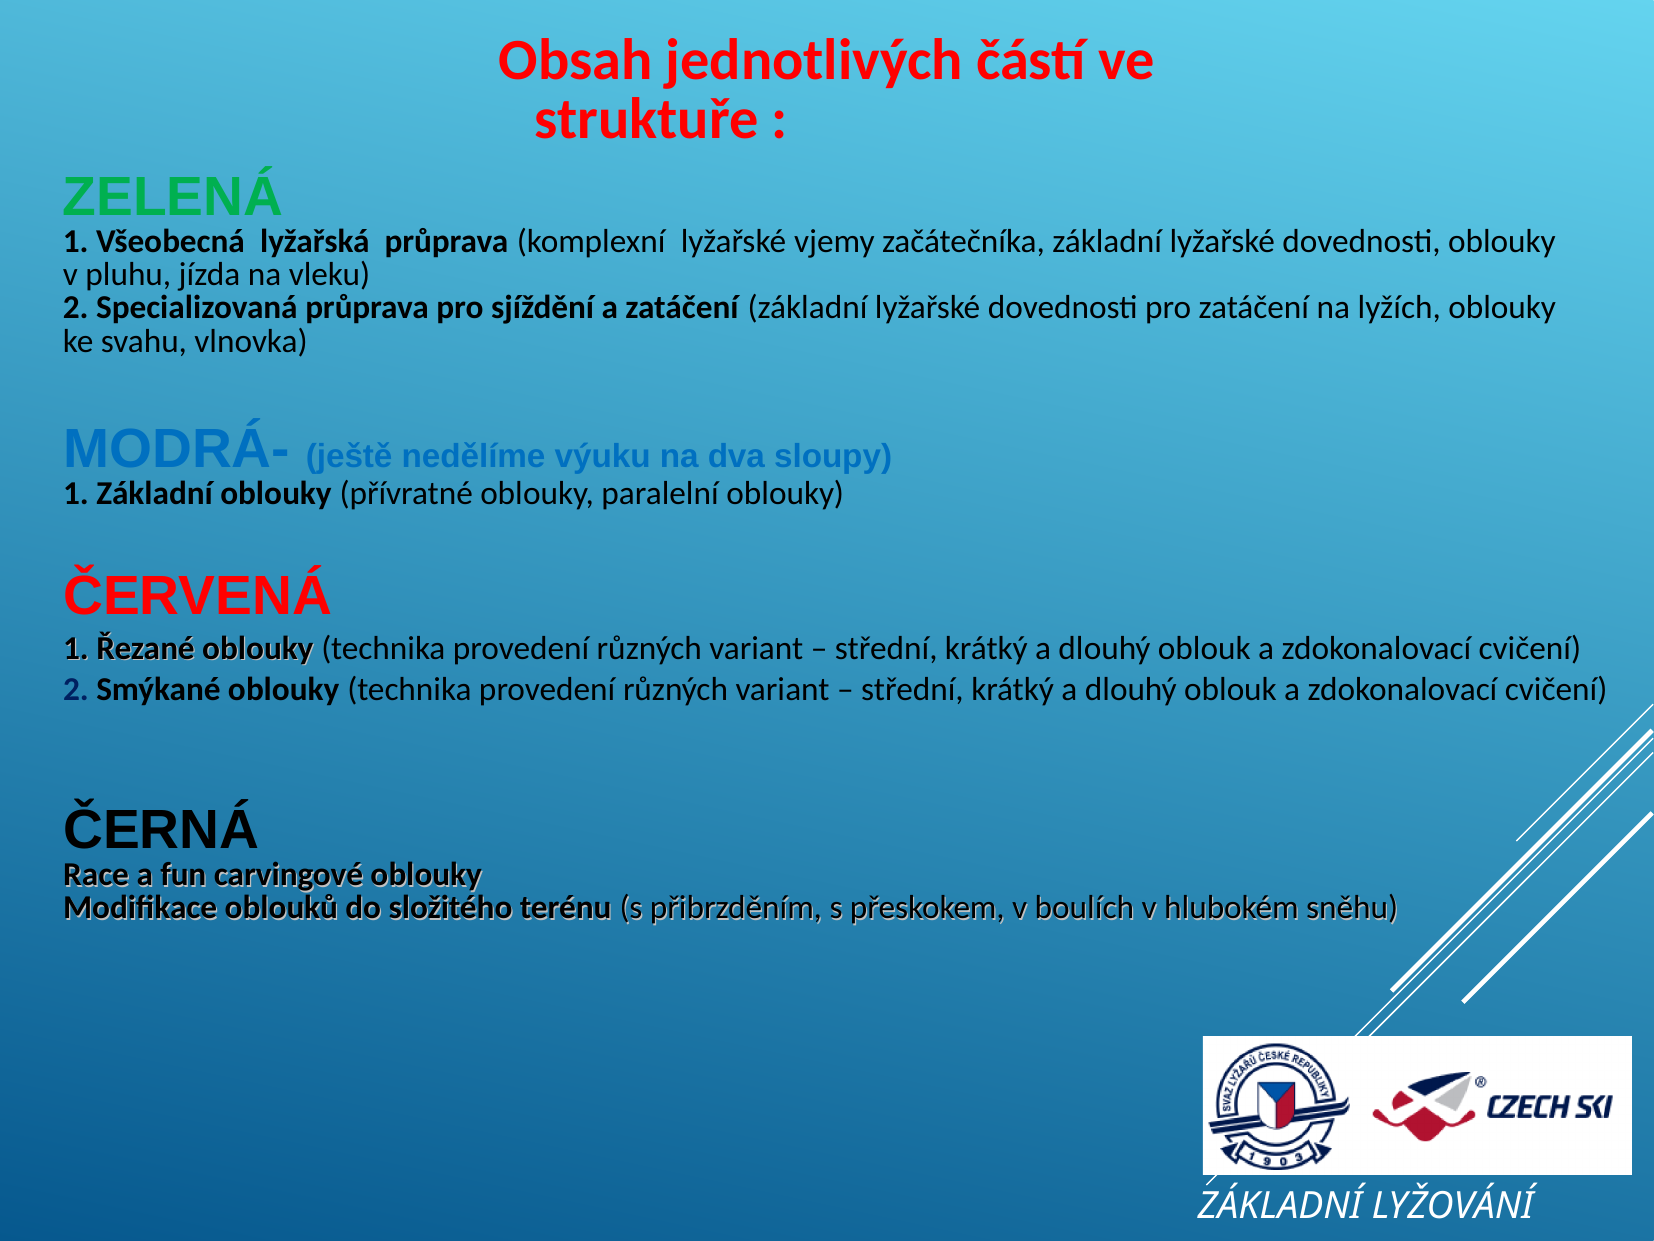

Obsah jednotlivých částí ve struktuře :
ZELENÁ
1. Všeobecná lyžařská průprava (komplexní lyžařské vjemy začátečníka, základní lyžařské dovednosti, oblouky v pluhu, jízda na vleku)
2. Specializovaná průprava pro sjíždění a zatáčení (základní lyžařské dovednosti pro zatáčení na lyžích, oblouky ke svahu, vlnovka)
MODRÁ- (ještě nedělíme výuku na dva sloupy)
1. Základní oblouky (přívratné oblouky, paralelní oblouky)
ČERVENÁ
1. Řezané oblouky (technika provedení různých variant – střední, krátký a dlouhý oblouk a zdokonalovací cvičení)
2. Smýkané oblouky (technika provedení různých variant – střední, krátký a dlouhý oblouk a zdokonalovací cvičení)
ČERNÁ
Race a fun carvingové oblouky
Modifikace oblouků do složitého terénu (s přibrzděním, s přeskokem, v boulích v hlubokém sněhu)
ZÁKLADNÍ LYŽOVÁNÍ